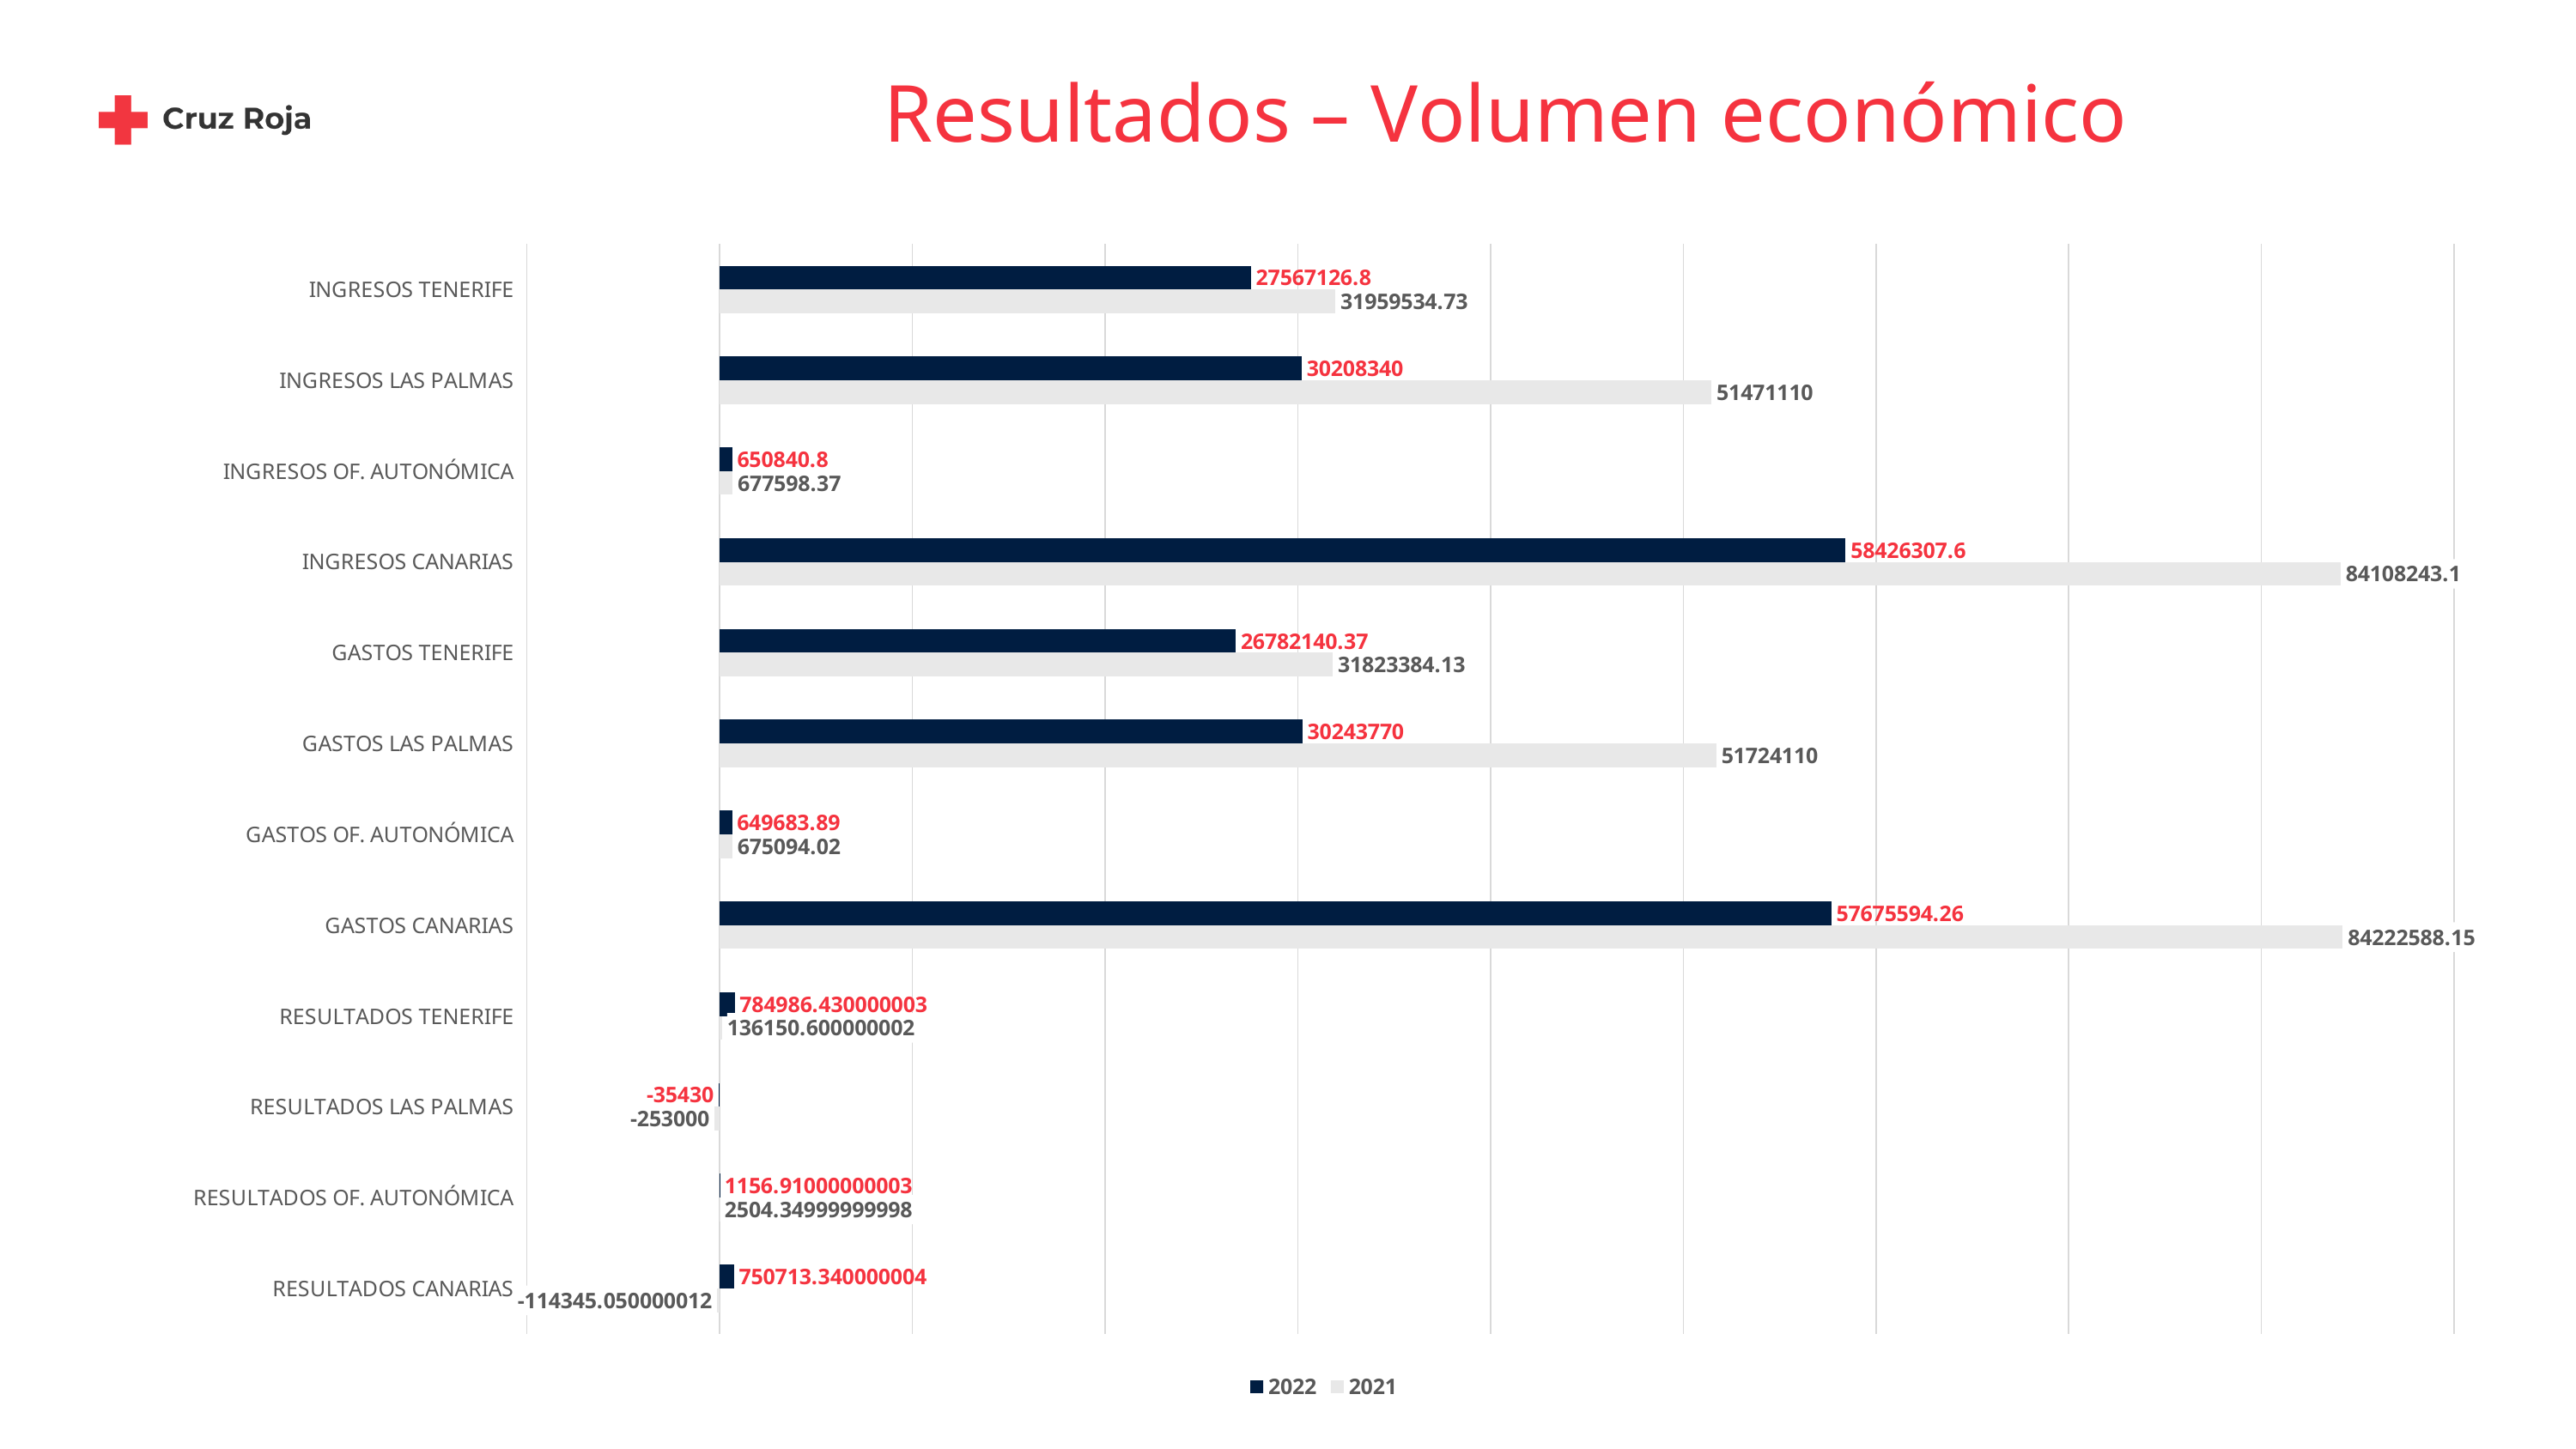

Resultados – Volumen económico
### Chart
| Category | 2021 | 2022 |
|---|---|---|
| RESULTADOS CANARIAS | -114345.050000012 | 750713.340000004 |
| RESULTADOS OF. AUTONÓMICA | 2504.34999999998 | 1156.91000000003 |
| RESULTADOS LAS PALMAS | -253000.0 | -35430.0 |
| RESULTADOS TENERIFE | 136150.600000002 | 784986.430000003 |
| GASTOS CANARIAS | 84222588.15 | 57675594.26 |
| GASTOS OF. AUTONÓMICA | 675094.02 | 649683.89 |
| GASTOS LAS PALMAS | 51724110.0 | 30243770.0 |
| GASTOS TENERIFE | 31823384.13 | 26782140.37 |
| INGRESOS CANARIAS | 84108243.1 | 58426307.6 |
| INGRESOS OF. AUTONÓMICA | 677598.37 | 650840.8 |
| INGRESOS LAS PALMAS | 51471110.0 | 30208340.0 |
| INGRESOS TENERIFE | 31959534.73 | 27567126.8 |